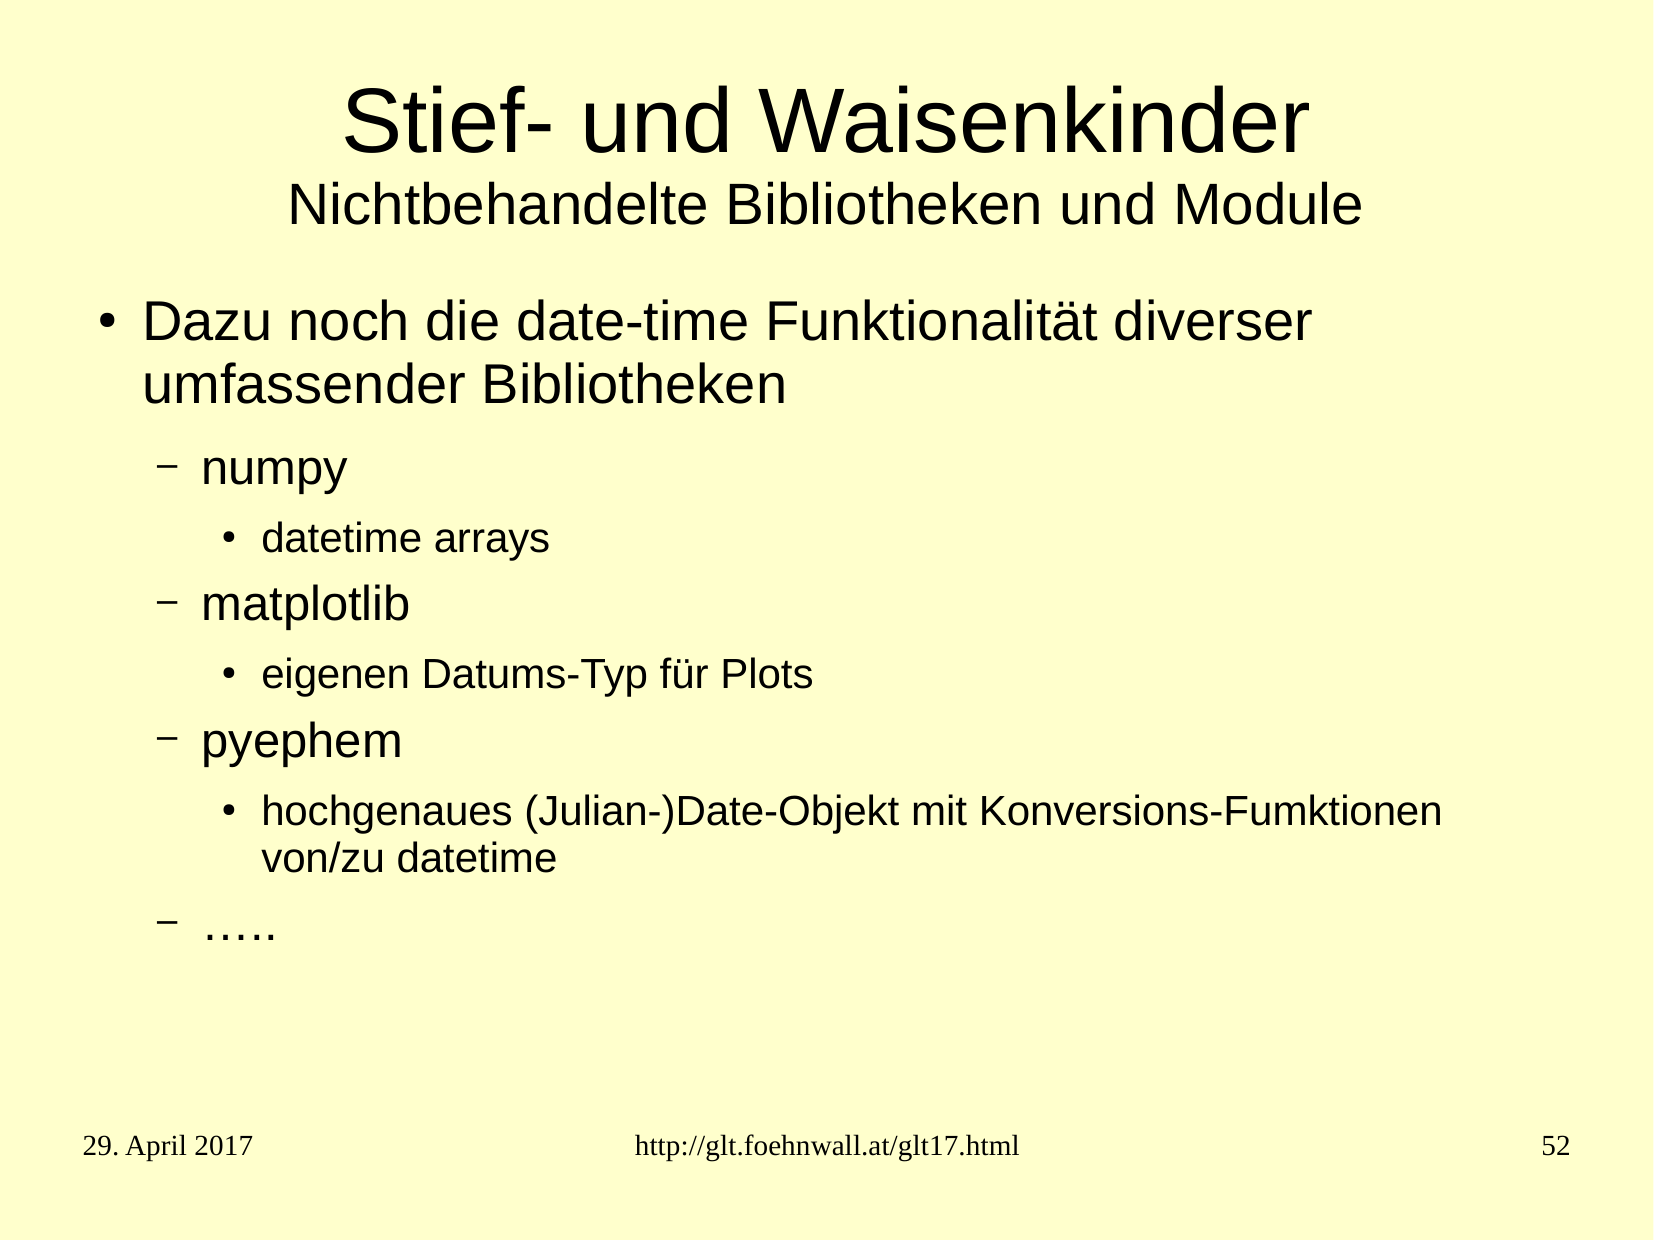

# Stief- und Waisenkinder Nichtbehandelte Bibliotheken und Module
Dazu noch die date-time Funktionalität diverser umfassender Bibliotheken
numpy
datetime arrays
matplotlib
eigenen Datums-Typ für Plots
pyephem
hochgenaues (Julian-)Date-Objekt mit Konversions-Fumktionen von/zu datetime
…..
29. April 2017
http://glt.foehnwall.at/glt17.html
52